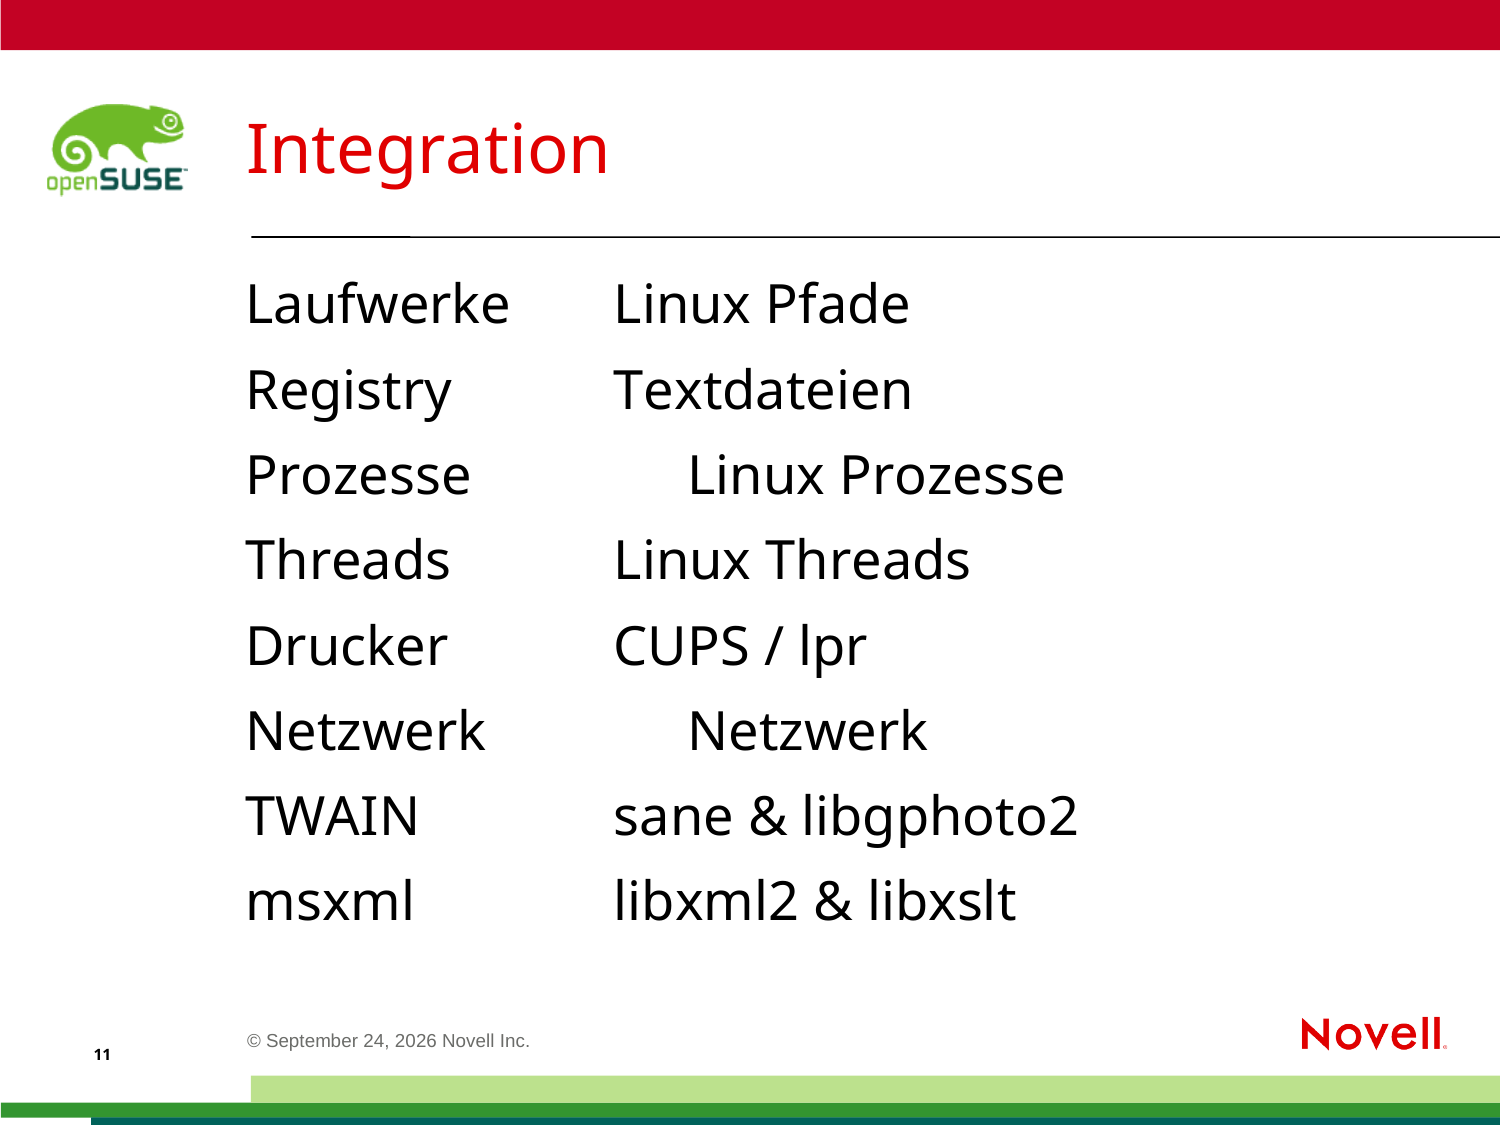

# Integration
Laufwerke		Linux Pfade
Registry			Textdateien
Prozesse			Linux Prozesse
Threads			Linux Threads
Drucker			CUPS / lpr
Netzwerk			Netzwerk
TWAIN			sane & libgphoto2
msxml			libxml2 & libxslt